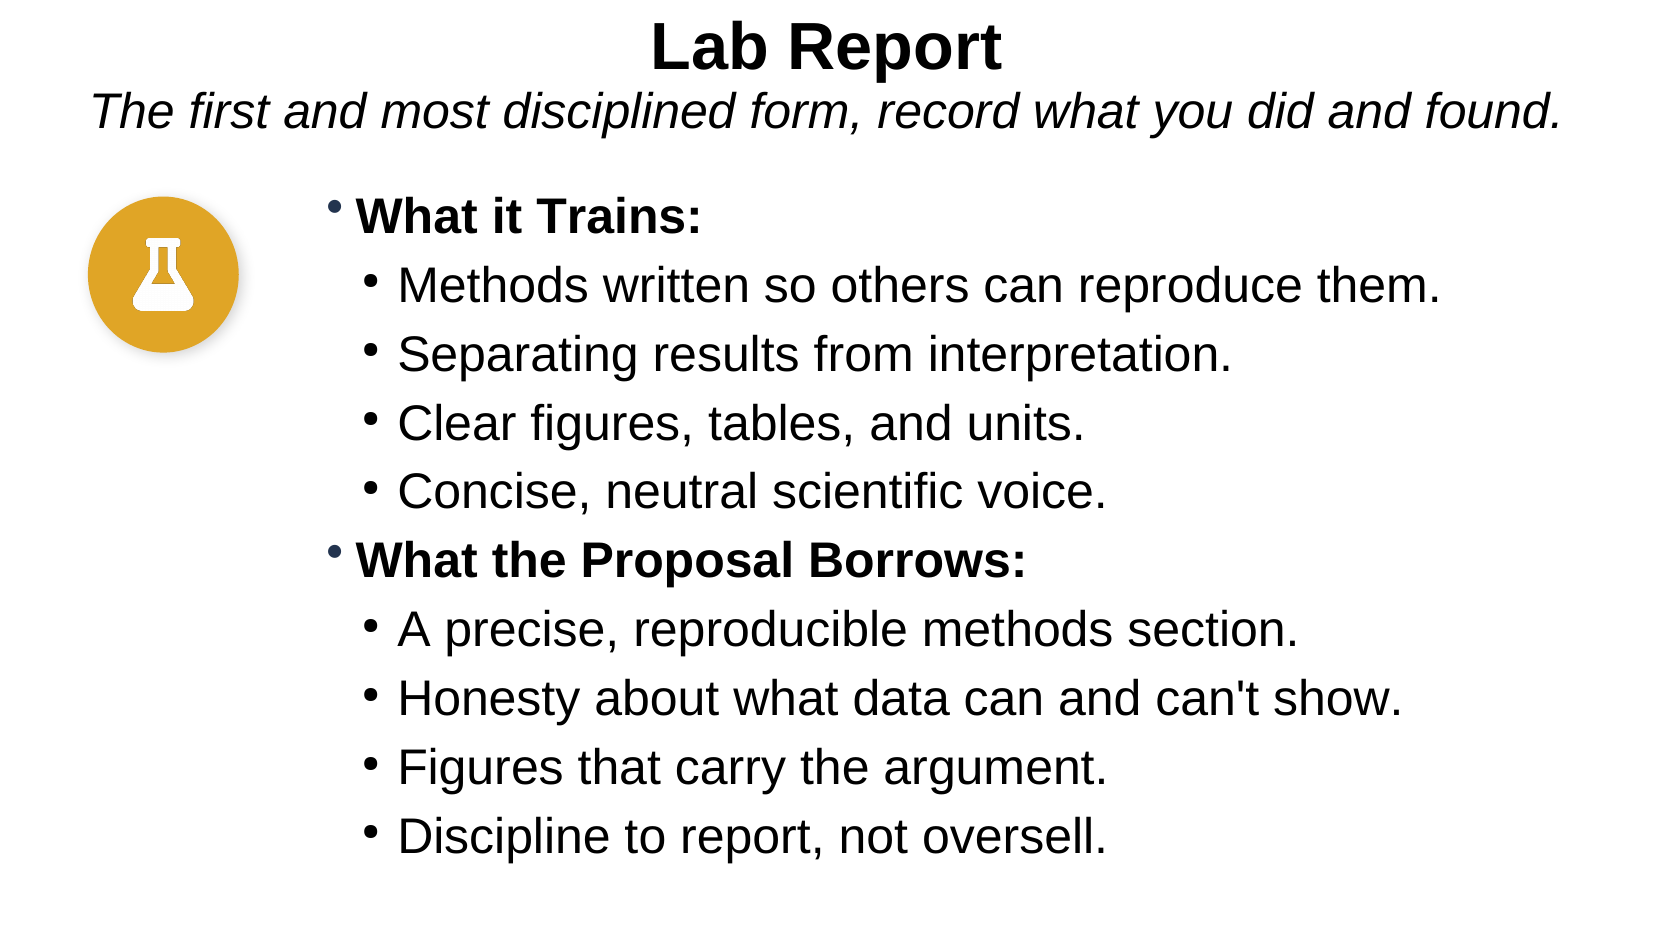

# Lab Report The first and most disciplined form, record what you did and found.
What it Trains:
Methods written so others can reproduce them.
Separating results from interpretation.
Clear figures, tables, and units.
Concise, neutral scientific voice.
What the Proposal Borrows:
A precise, reproducible methods section.
Honesty about what data can and can't show.
Figures that carry the argument.
Discipline to report, not oversell.